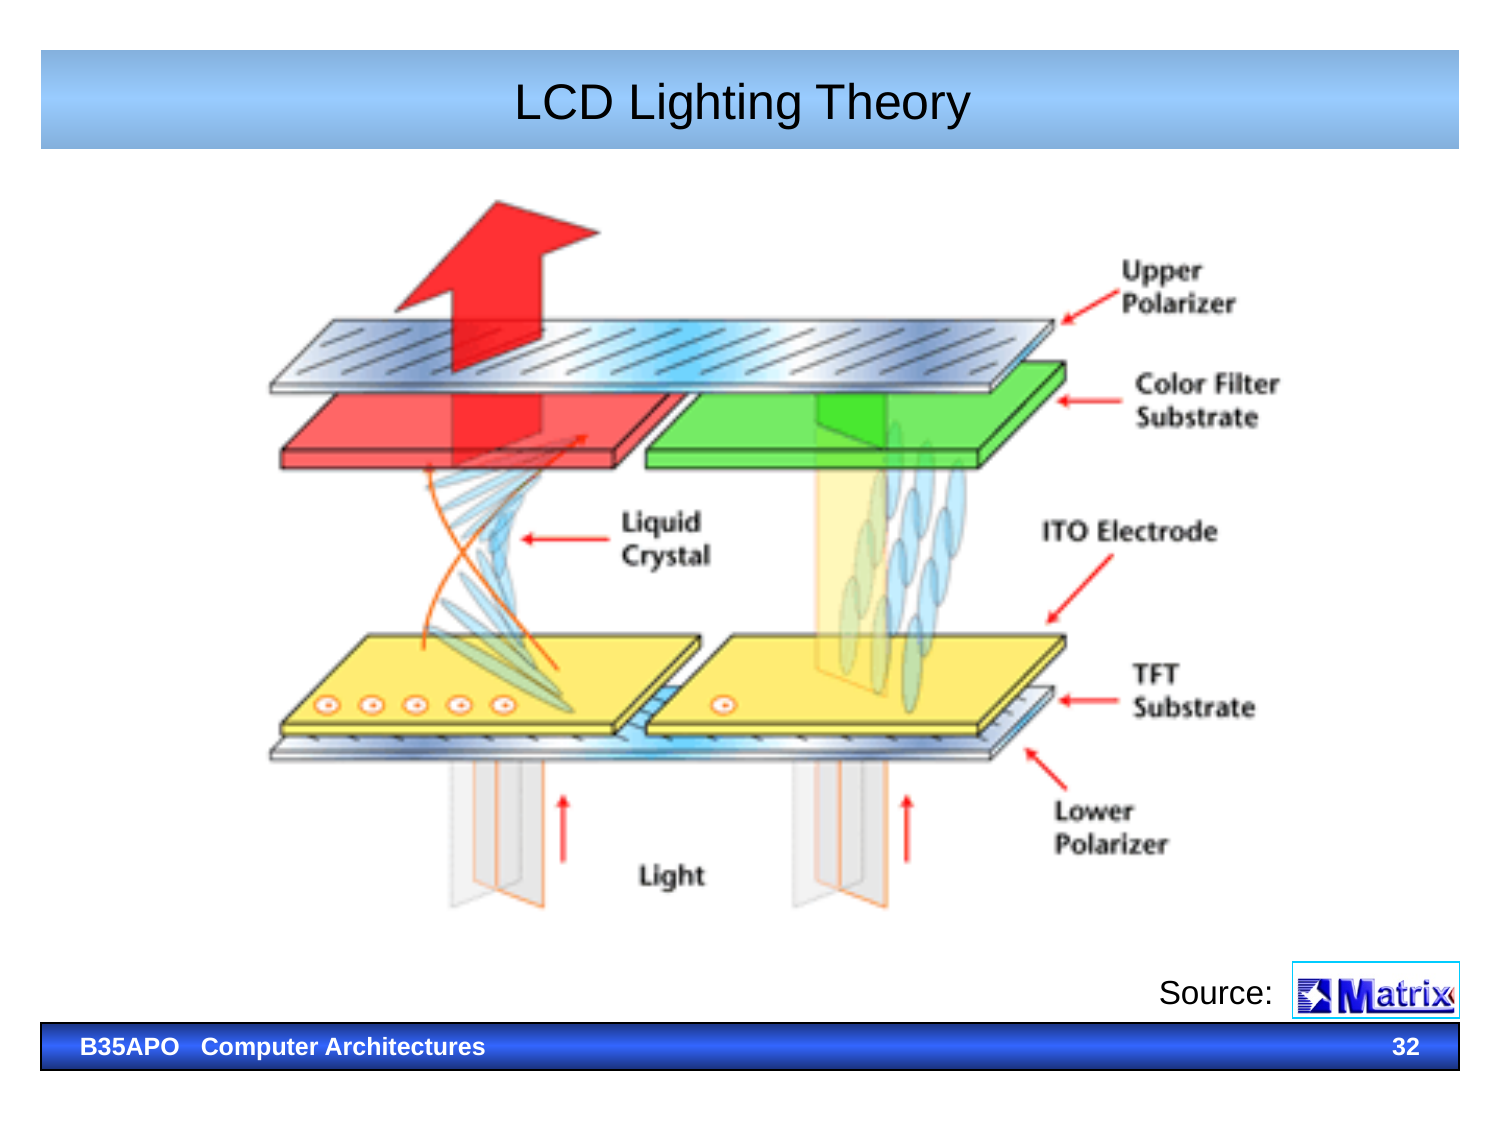

# LCD Lighting Theory
Source:
B35APO Computer Architectures